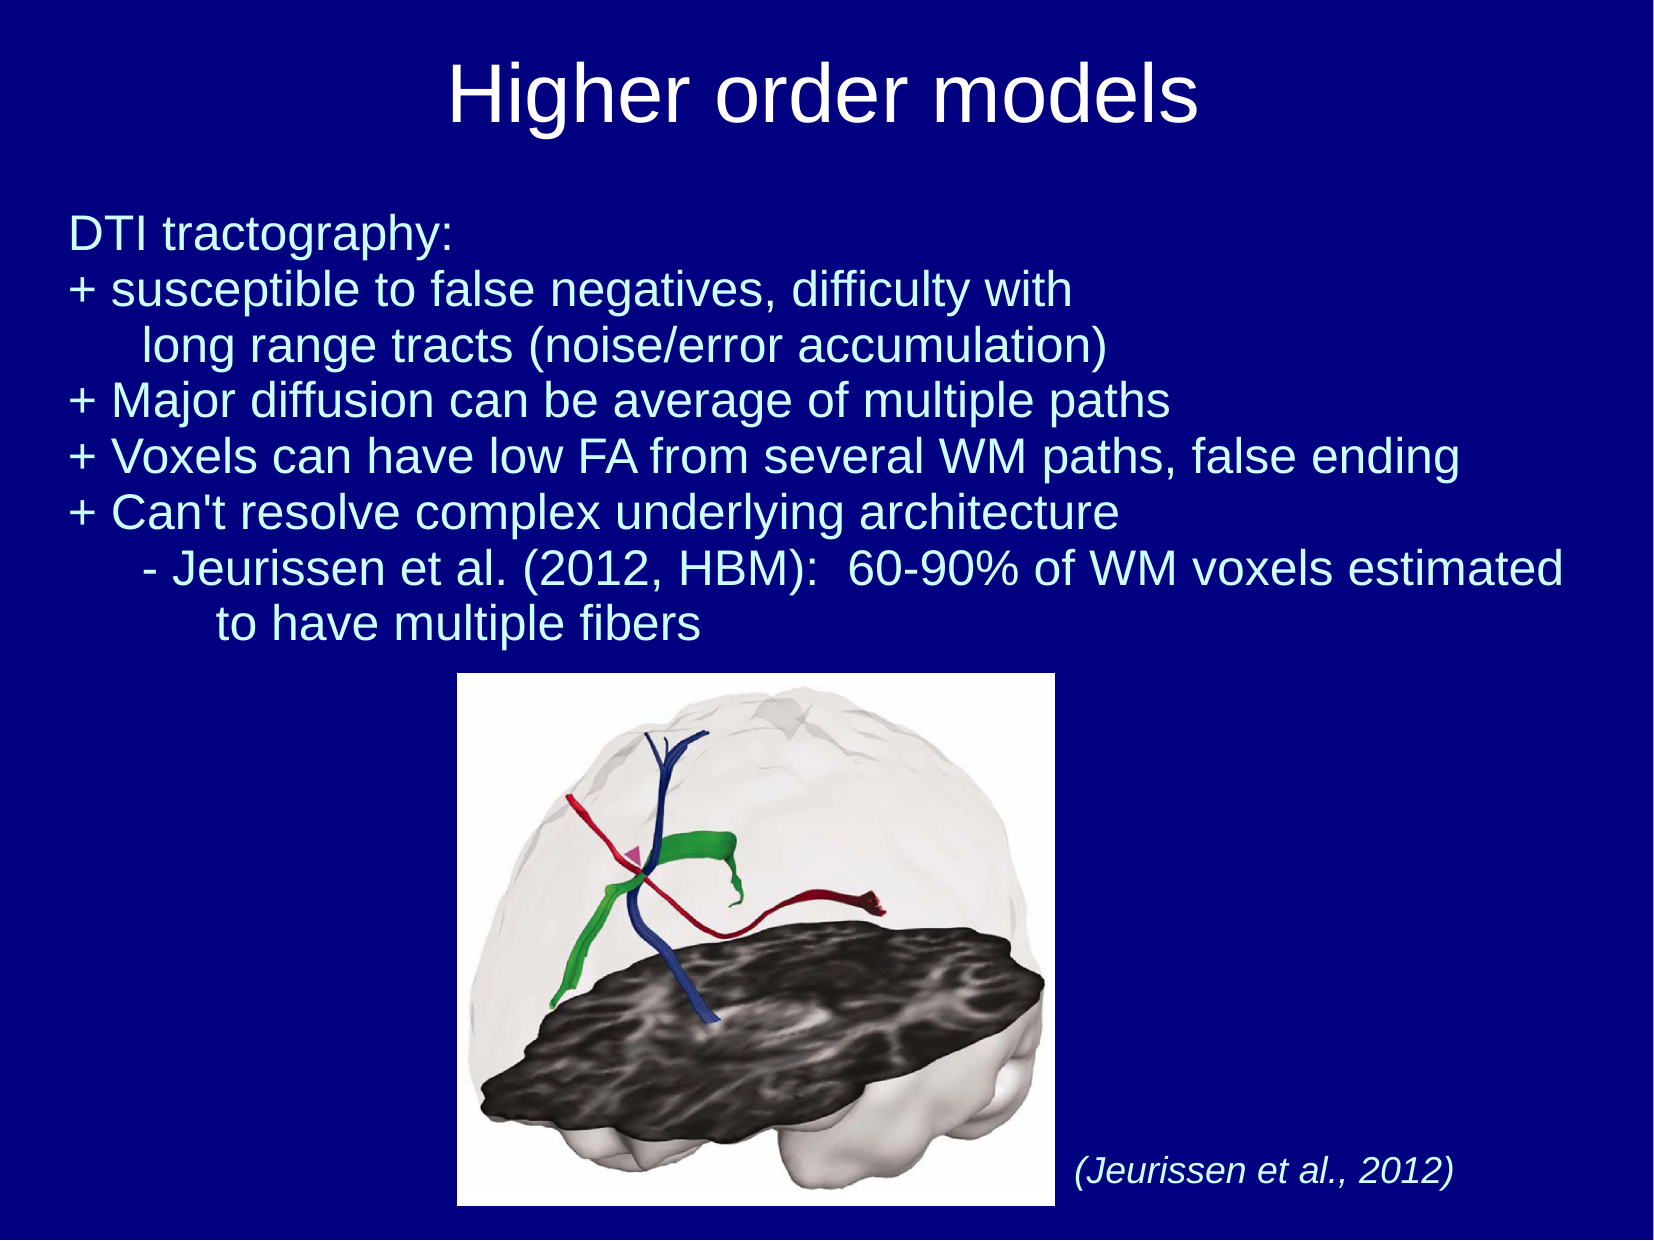

Higher order models
DTI tractography:
+ susceptible to false negatives, difficulty with
	long range tracts (noise/error accumulation)
+ Major diffusion can be average of multiple paths
+ Voxels can have low FA from several WM paths, false ending
+ Can't resolve complex underlying architecture
	- Jeurissen et al. (2012, HBM): 60-90% of WM voxels estimated
		to have multiple fibers
(Jeurissen et al., 2012)